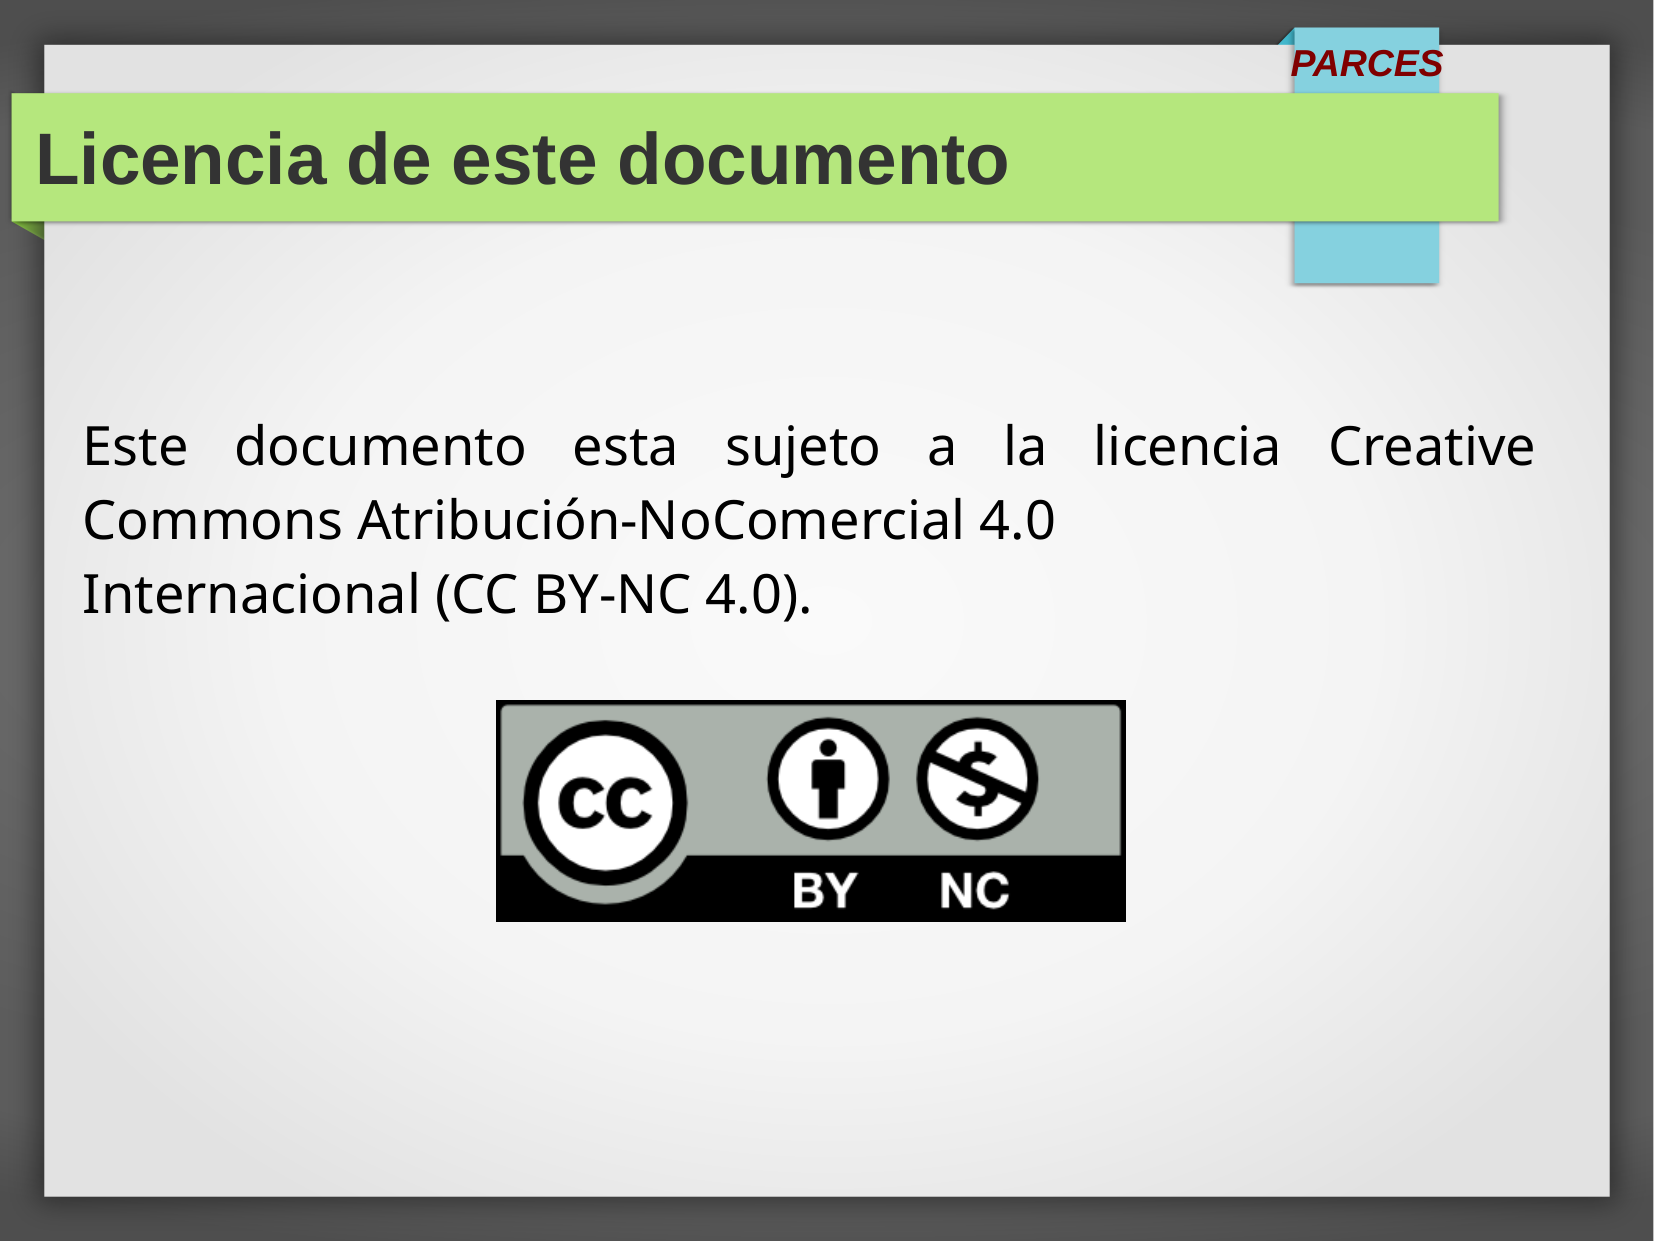

PARCES
# Licencia de este documento
Este documento esta sujeto a la licencia Creative Commons Atribución-NoComercial 4.0
Internacional (CC BY-NC 4.0).